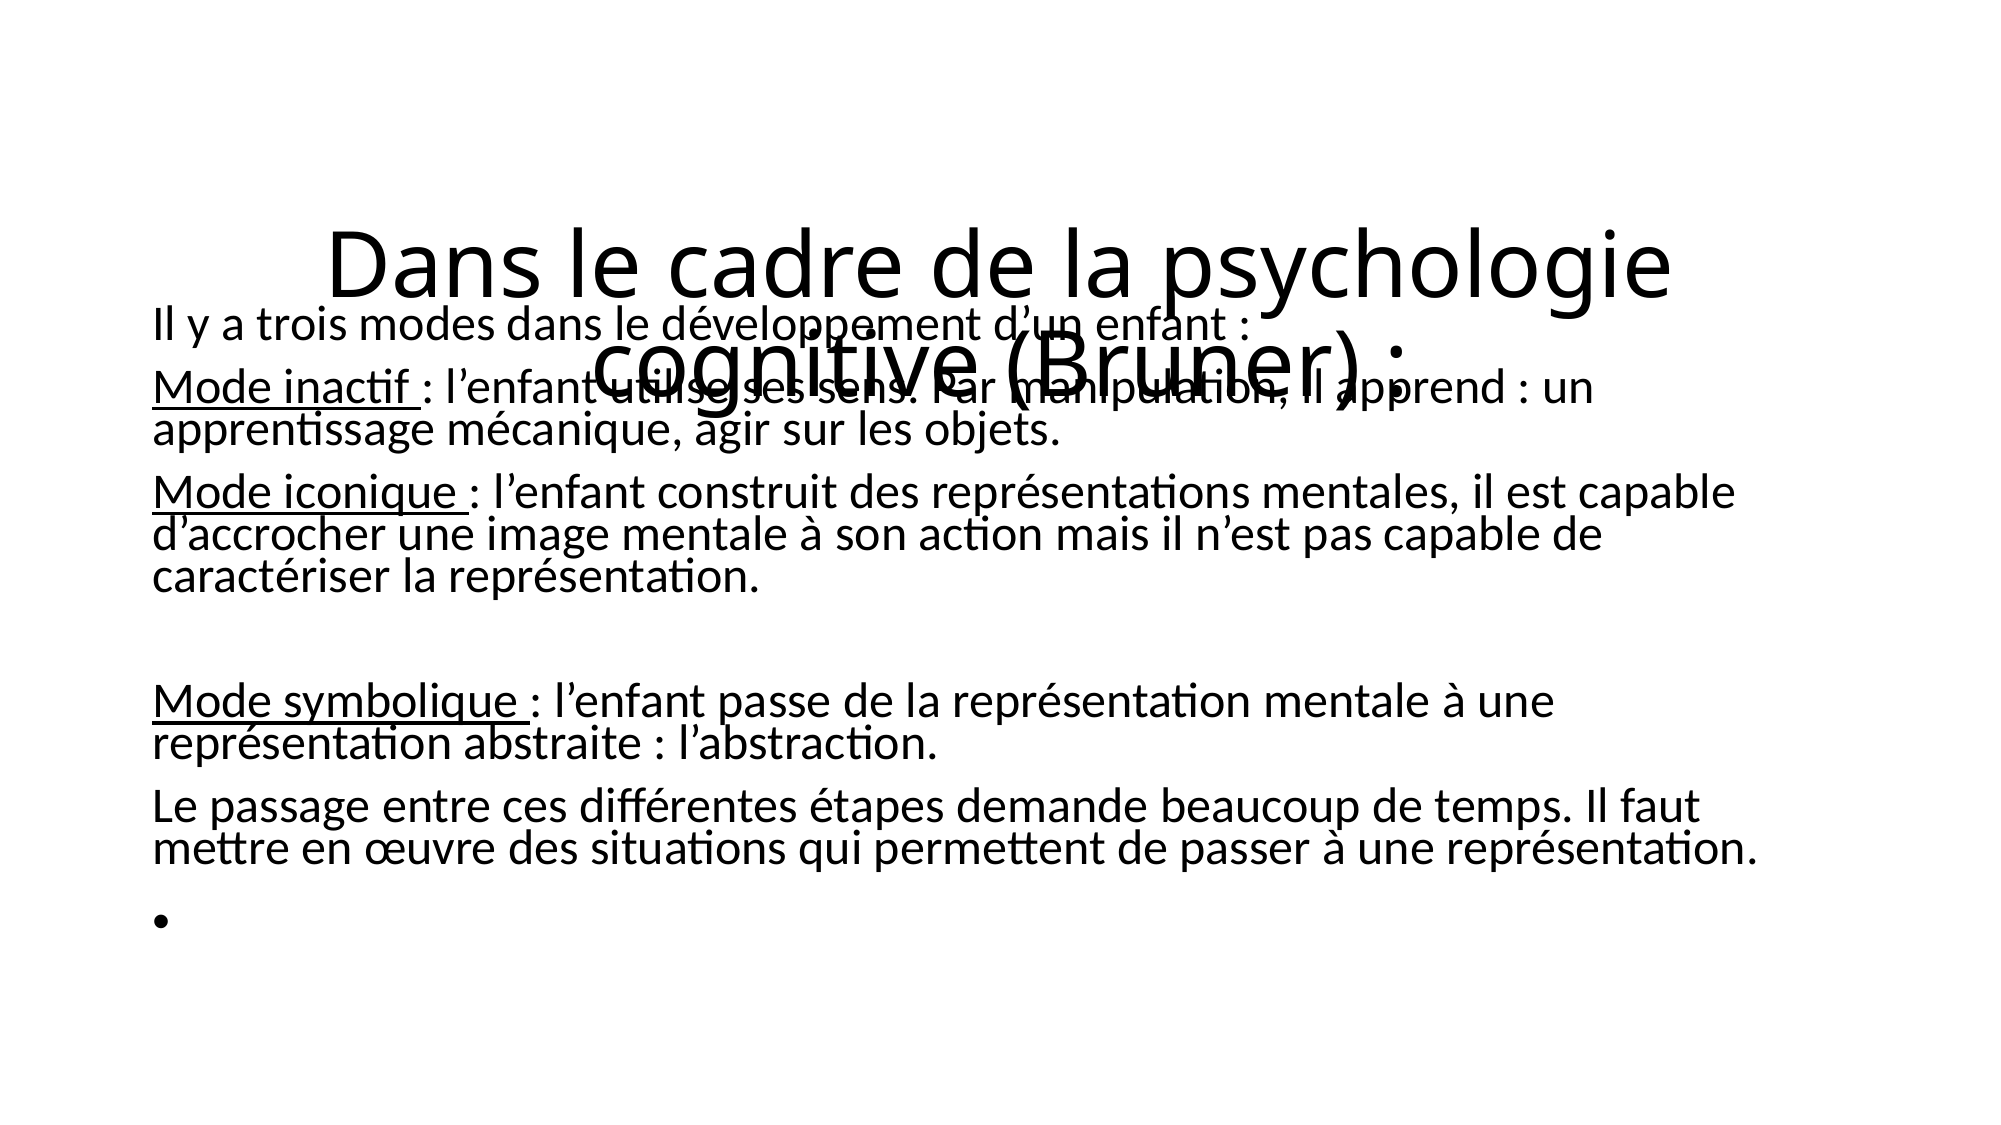

# Dans le cadre de la psychologie cognitive (Bruner) :
Il y a trois modes dans le développement d’un enfant :
Mode inactif : l’enfant utilise ses sens. Par manipulation, il apprend : un apprentissage mécanique, agir sur les objets.
Mode iconique : l’enfant construit des représentations mentales, il est capable d’accrocher une image mentale à son action mais il n’est pas capable de caractériser la représentation.
Mode symbolique : l’enfant passe de la représentation mentale à une représentation abstraite : l’abstraction.
Le passage entre ces différentes étapes demande beaucoup de temps. Il faut mettre en œuvre des situations qui permettent de passer à une représentation.